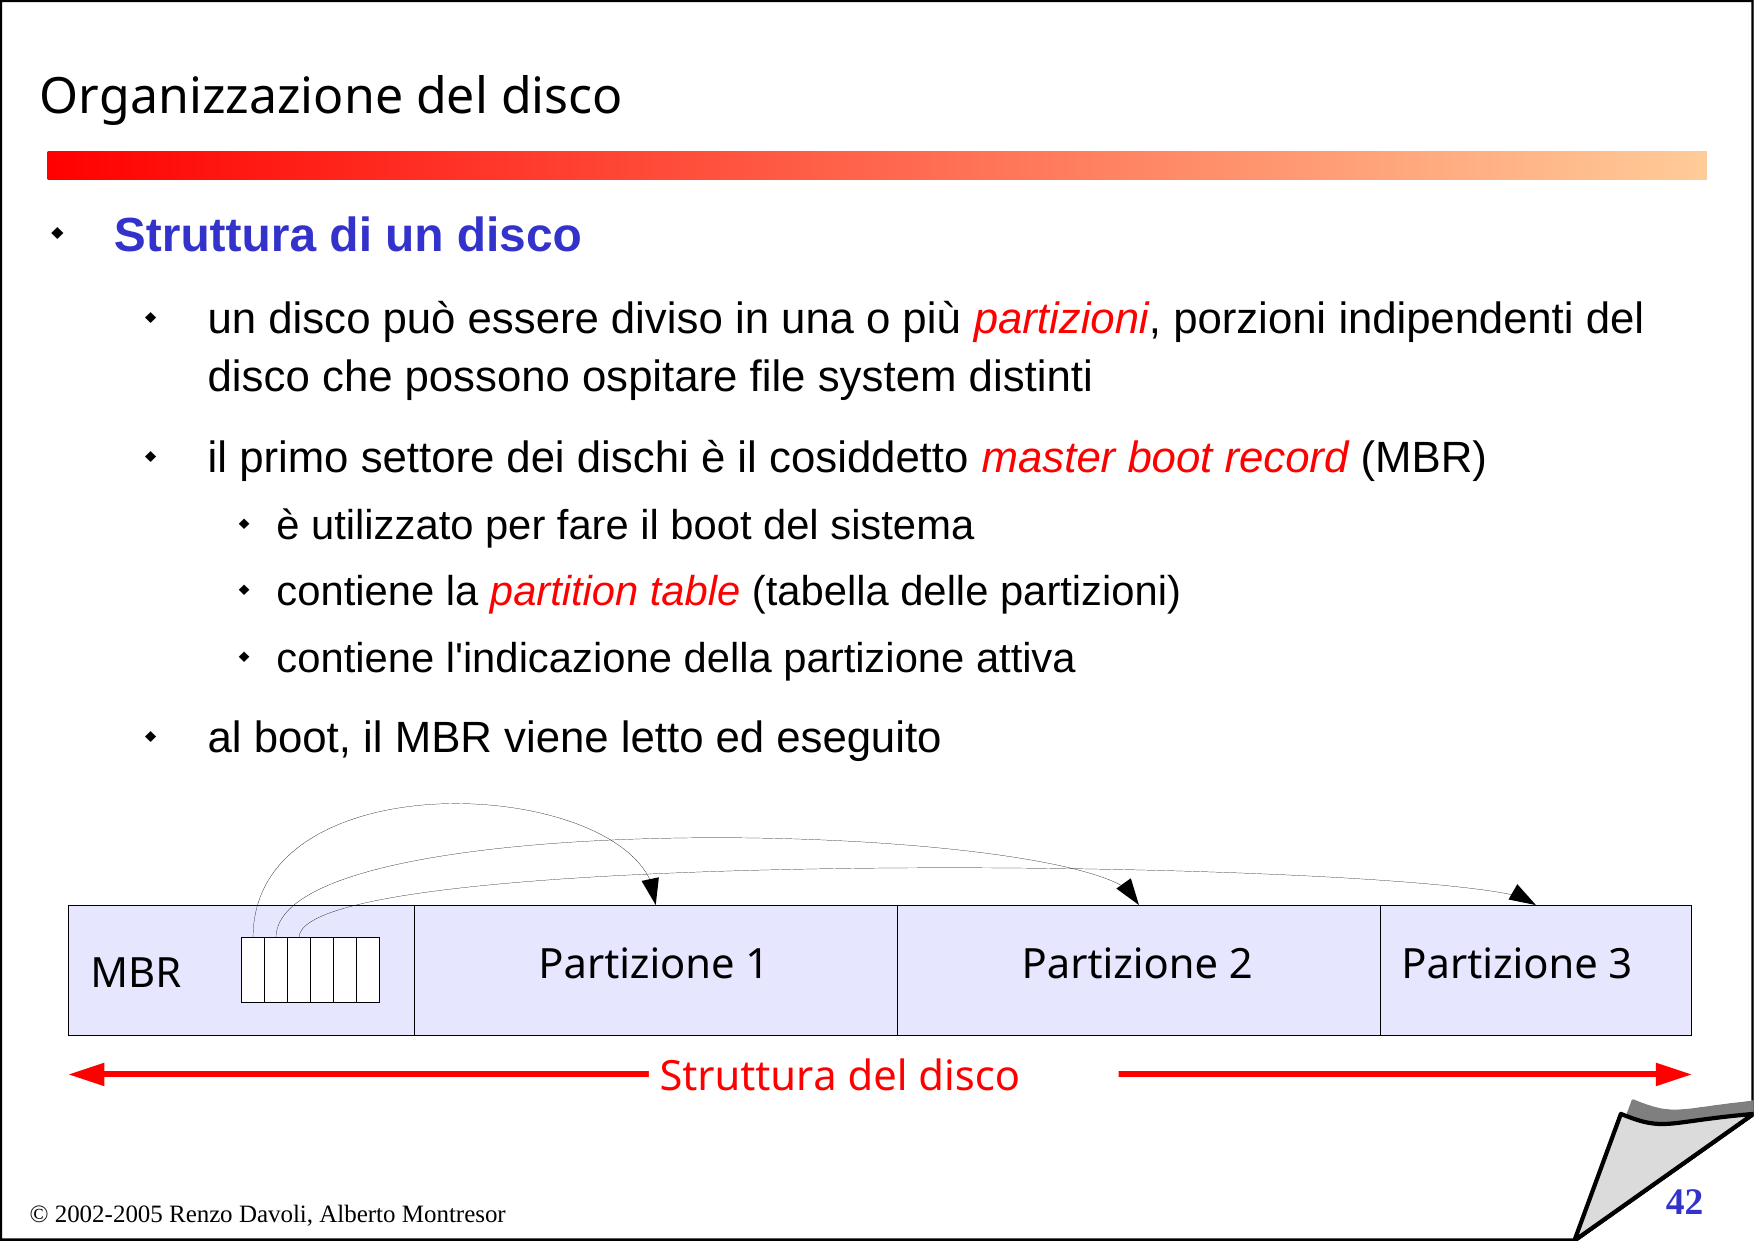

# Organizzazione del disco
Struttura di un disco
un disco può essere diviso in una o più partizioni, porzioni indipendenti del disco che possono ospitare file system distinti
il primo settore dei dischi è il cosiddetto master boot record (MBR)
è utilizzato per fare il boot del sistema
contiene la partition table (tabella delle partizioni)
contiene l'indicazione della partizione attiva
al boot, il MBR viene letto ed eseguito
 MBR
Partizione 1
Partizione 2
Partizione 3
 Struttura del disco